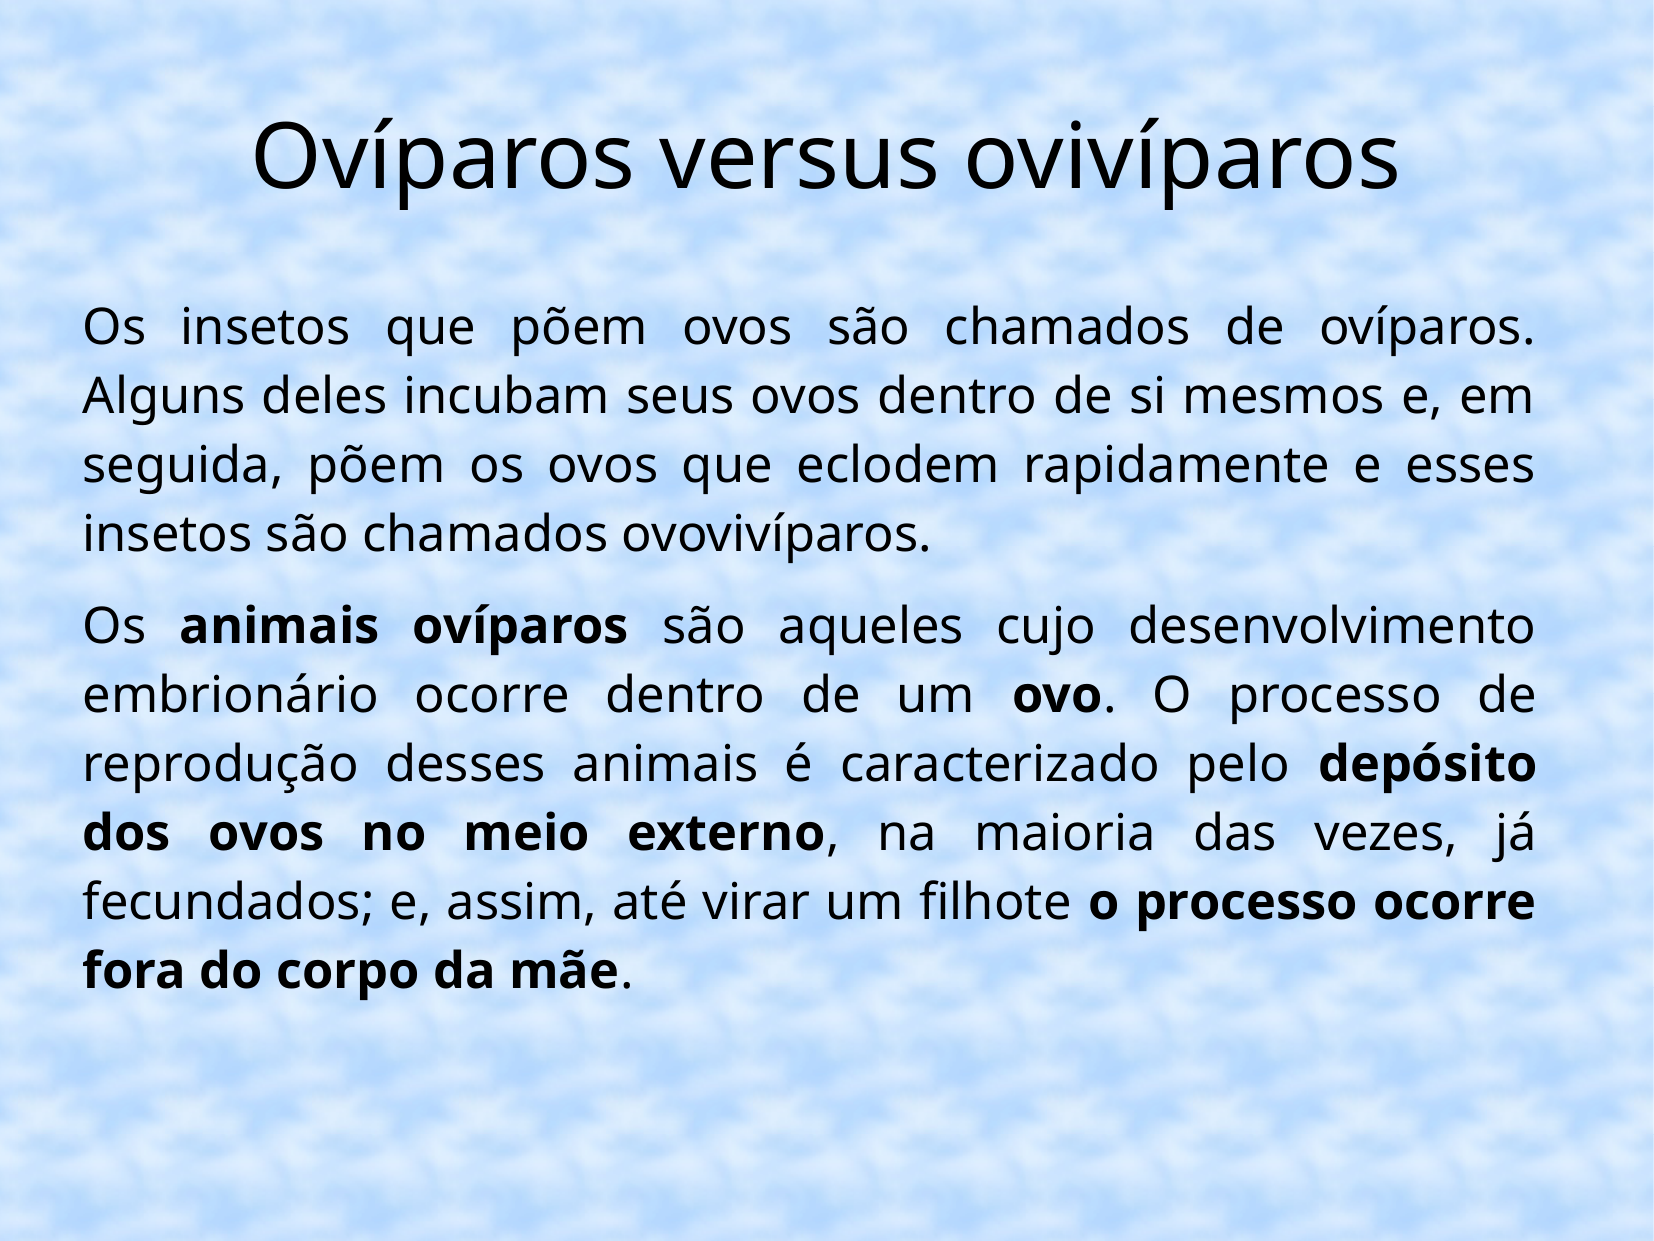

# Ovíparos versus ovivíparos
Os insetos que põem ovos são chamados de ovíparos. Alguns deles incubam seus ovos dentro de si mesmos e, em seguida, põem os ovos que eclodem rapidamente e esses insetos são chamados ovovivíparos.
Os animais ovíparos são aqueles cujo desenvolvimento embrionário ocorre dentro de um ovo. O processo de reprodução desses animais é caracterizado pelo depósito dos ovos no meio externo, na maioria das vezes, já fecundados; e, assim, até virar um filhote o processo ocorre fora do corpo da mãe.